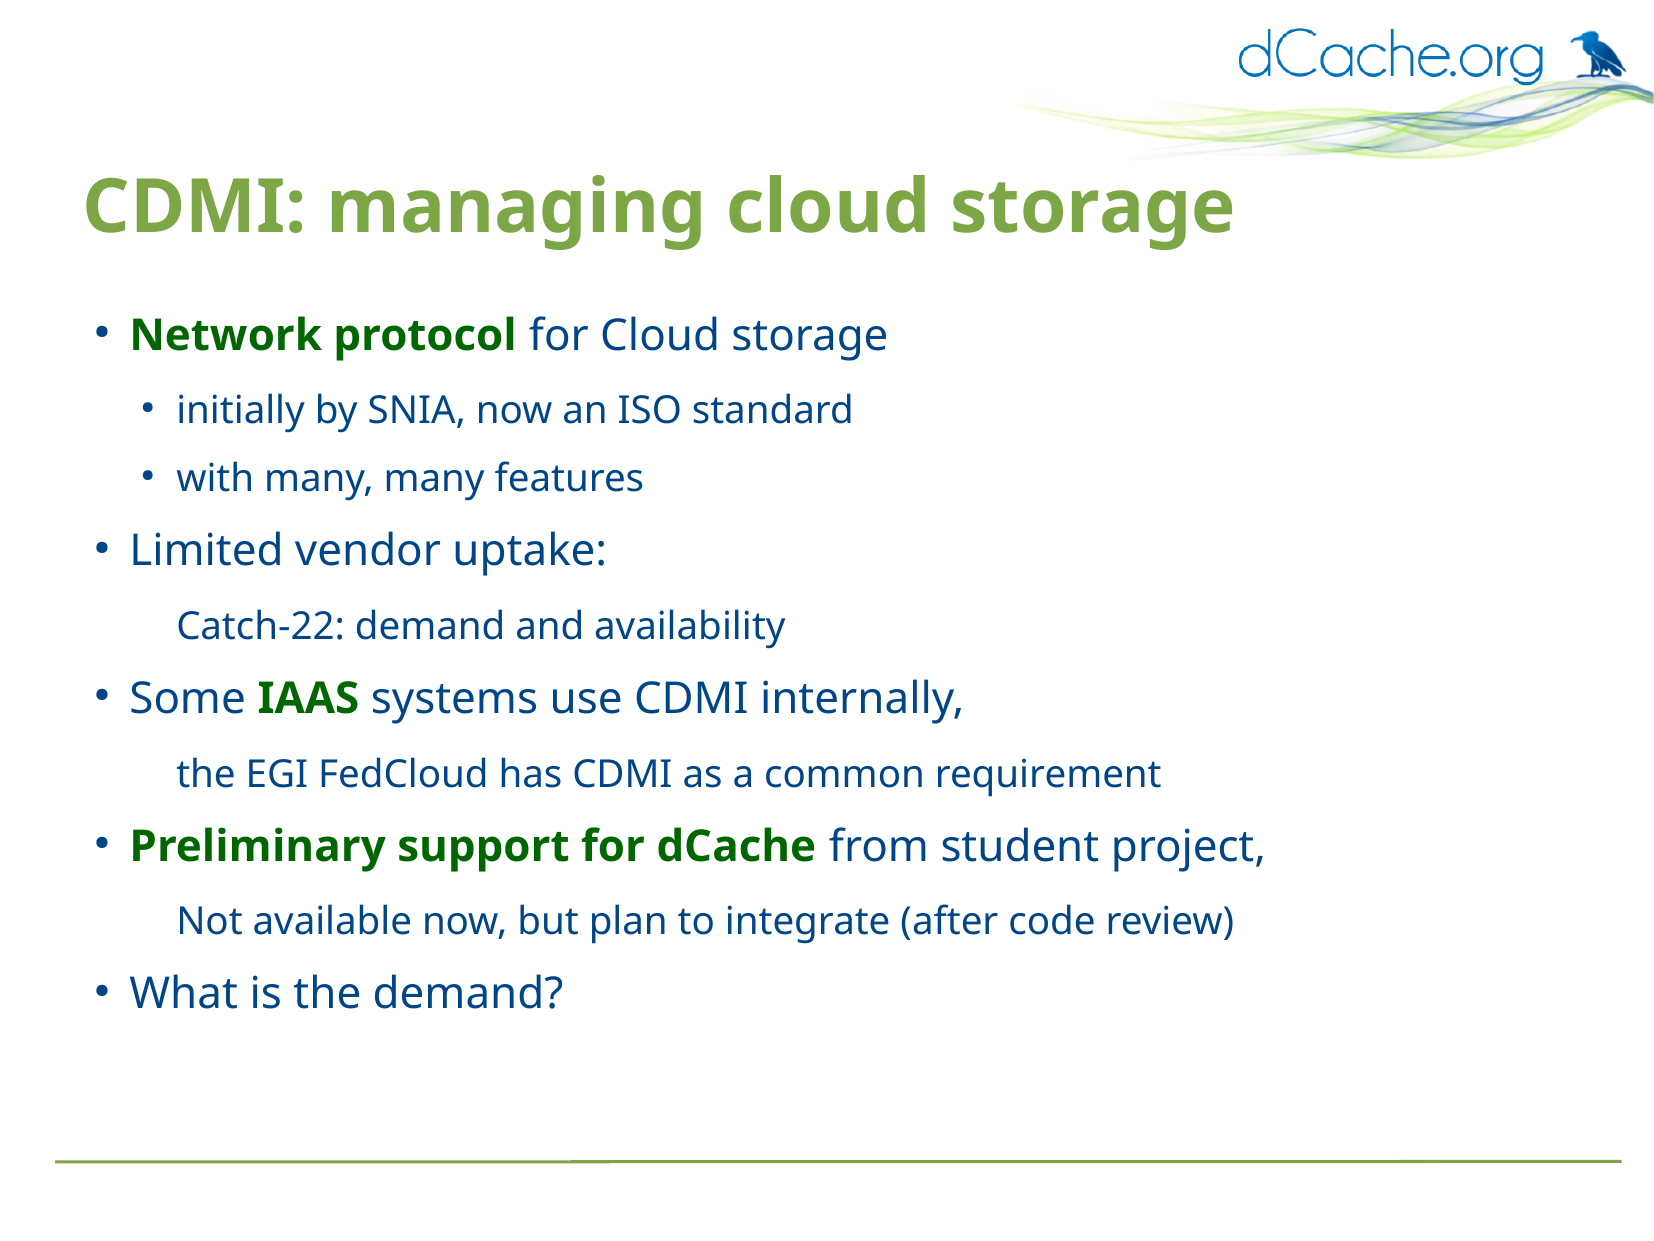

# CDMI: managing cloud storage
Network protocol for Cloud storage
initially by SNIA, now an ISO standard
with many, many features
Limited vendor uptake:
Catch-22: demand and availability
Some IAAS systems use CDMI internally,
the EGI FedCloud has CDMI as a common requirement
Preliminary support for dCache from student project,
Not available now, but plan to integrate (after code review)
What is the demand?